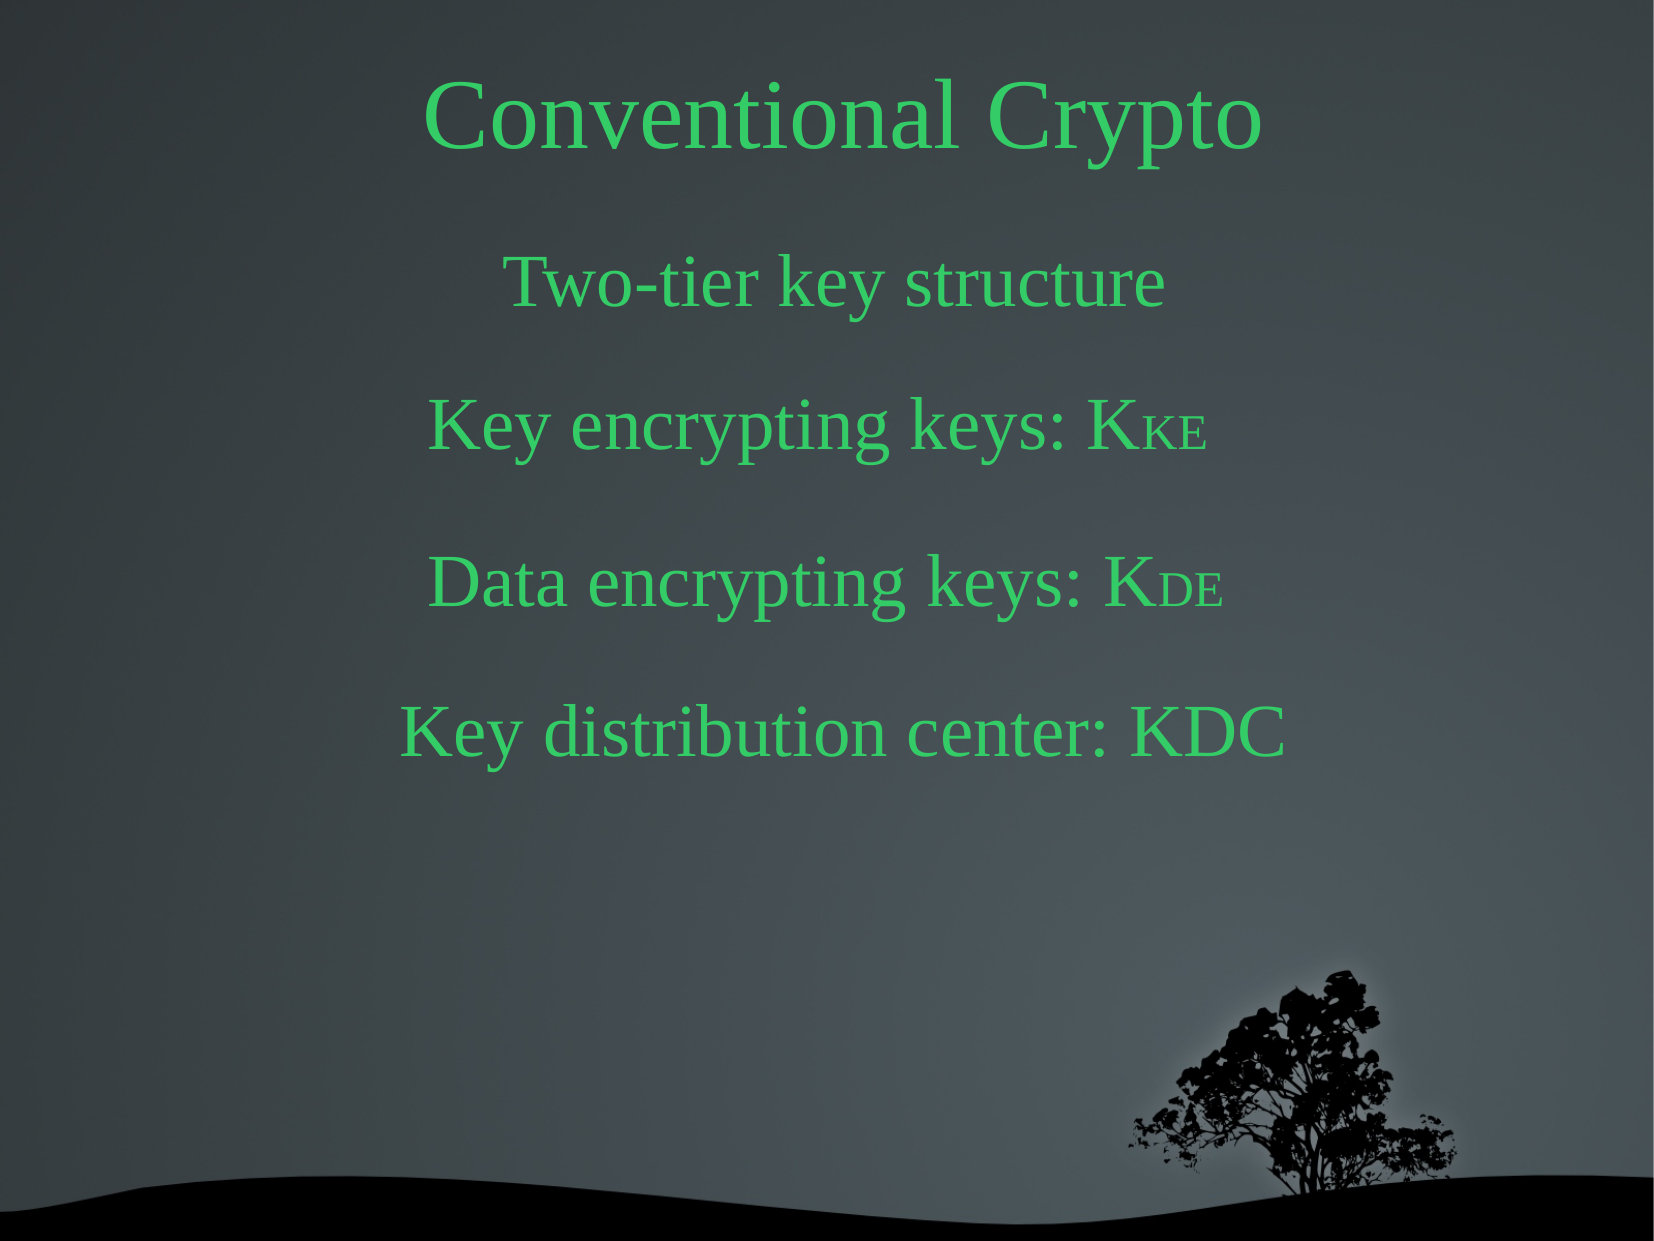

Conventional Crypto
Two-tier key structure
Key encrypting keys: KKE
Data encrypting keys: KDE
Key distribution center: KDC